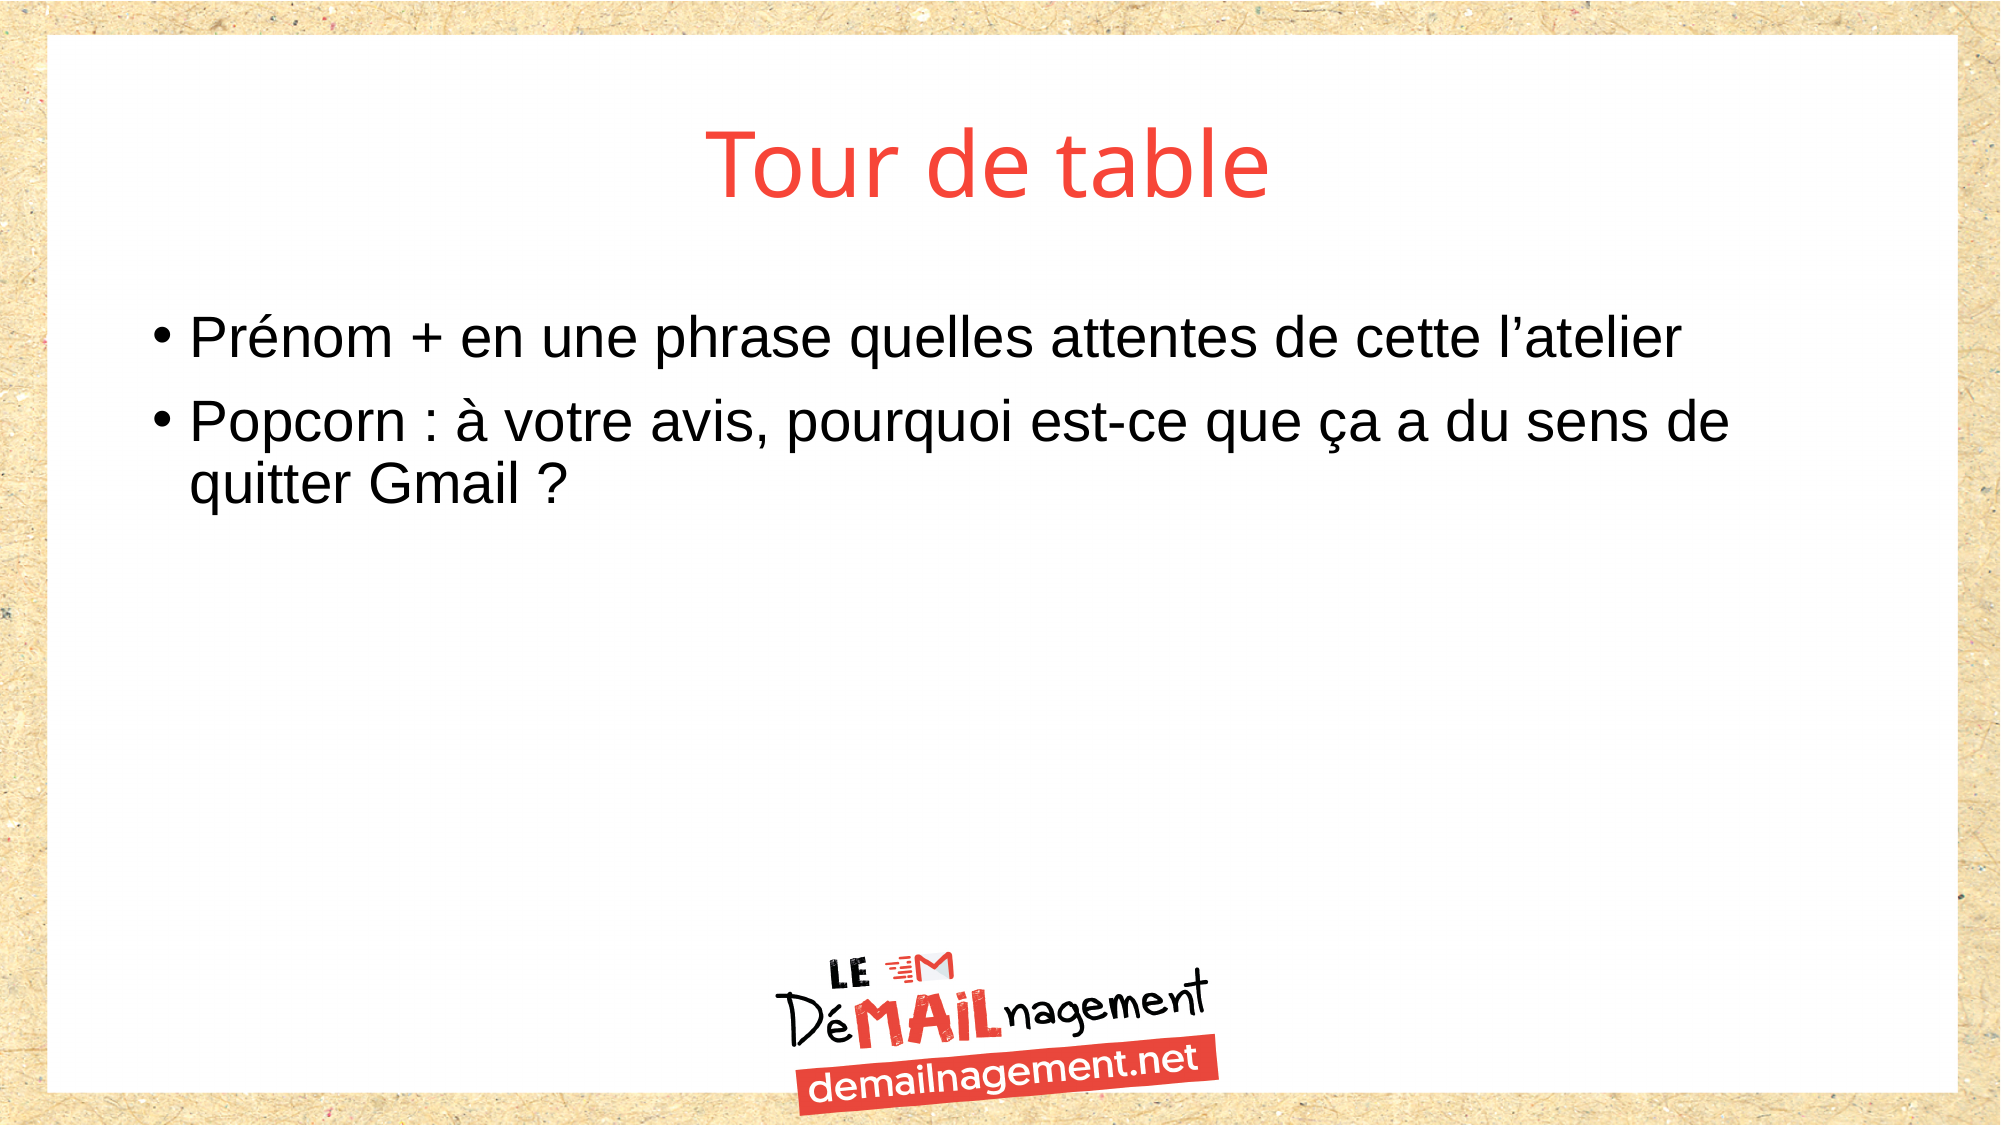

# Tour de table
Prénom + en une phrase quelles attentes de cette l’atelier
Popcorn : à votre avis, pourquoi est-ce que ça a du sens de quitter Gmail ?